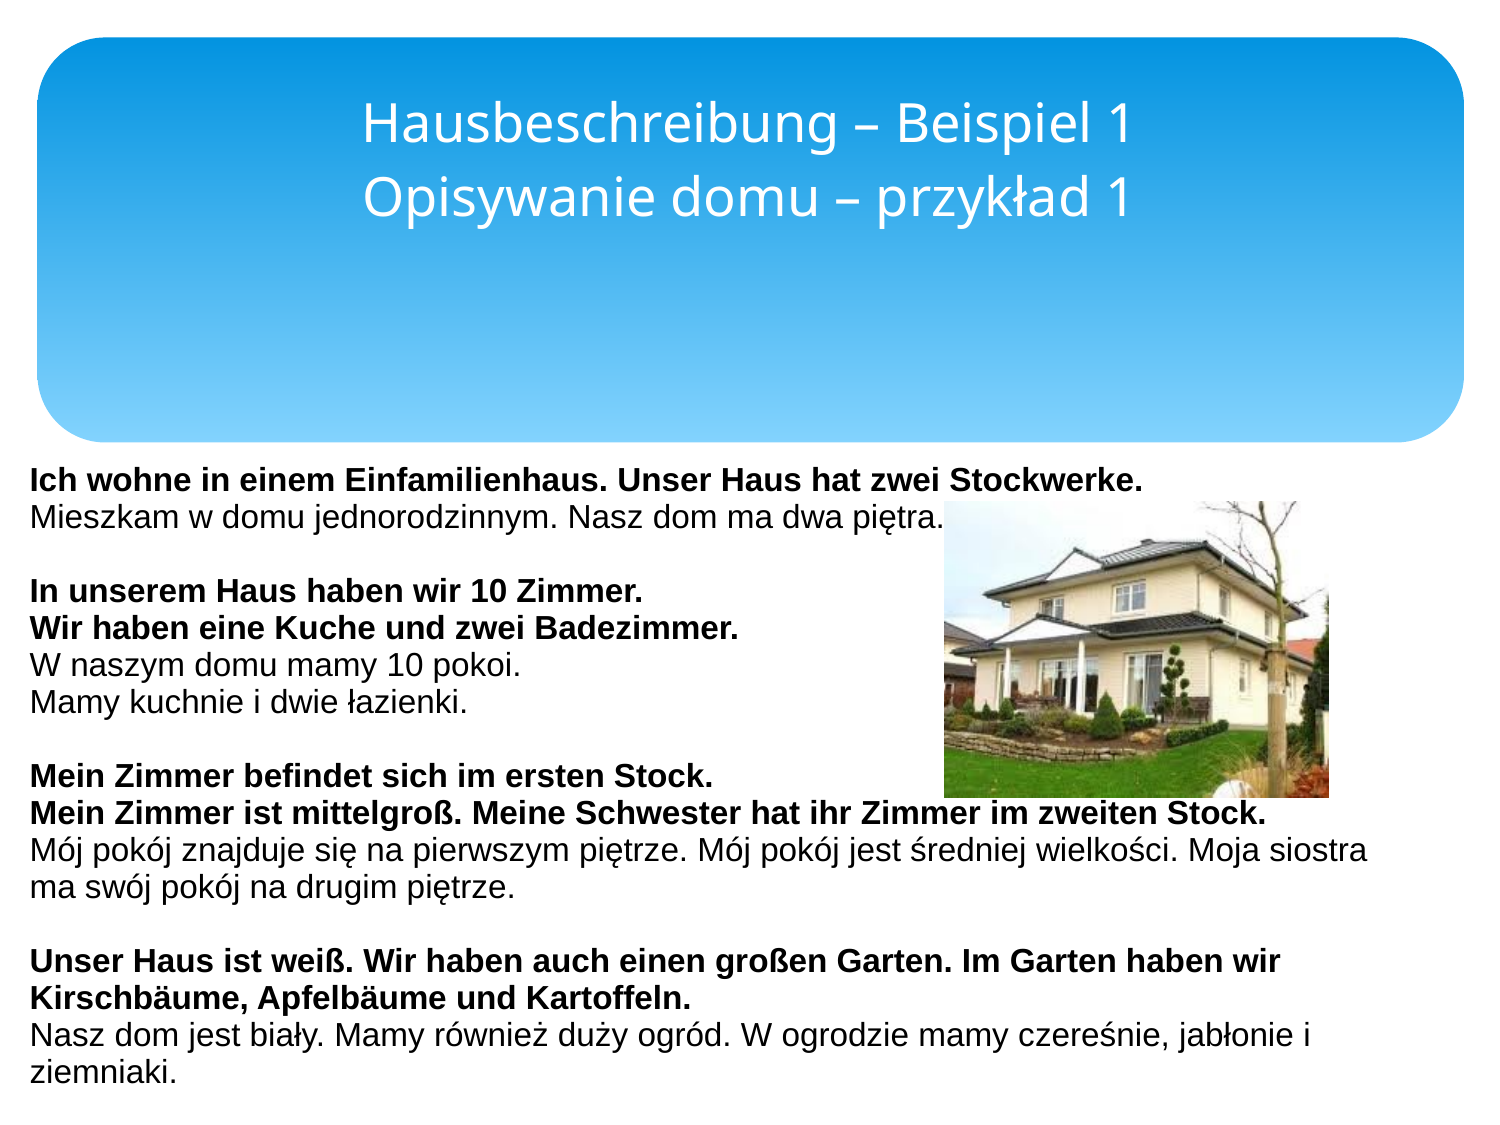

# Hausbeschreibung – Beispiel 1 Opisywanie domu – przykład 1
Ich wohne in einem Einfamilienhaus. Unser Haus hat zwei Stockwerke.
Mieszkam w domu jednorodzinnym. Nasz dom ma dwa piętra.
In unserem Haus haben wir 10 Zimmer.
Wir haben eine Kuche und zwei Badezimmer.
W naszym domu mamy 10 pokoi.
Mamy kuchnie i dwie łazienki.
Mein Zimmer befindet sich im ersten Stock.
Mein Zimmer ist mittelgroß. Meine Schwester hat ihr Zimmer im zweiten Stock.
Mój pokój znajduje się na pierwszym piętrze. Mój pokój jest średniej wielkości. Moja siostra ma swój pokój na drugim piętrze.
Unser Haus ist weiß. Wir haben auch einen großen Garten. Im Garten haben wir Kirschbäume, Apfelbäume und Kartoffeln.
Nasz dom jest biały. Mamy również duży ogród. W ogrodzie mamy czereśnie, jabłonie i ziemniaki.